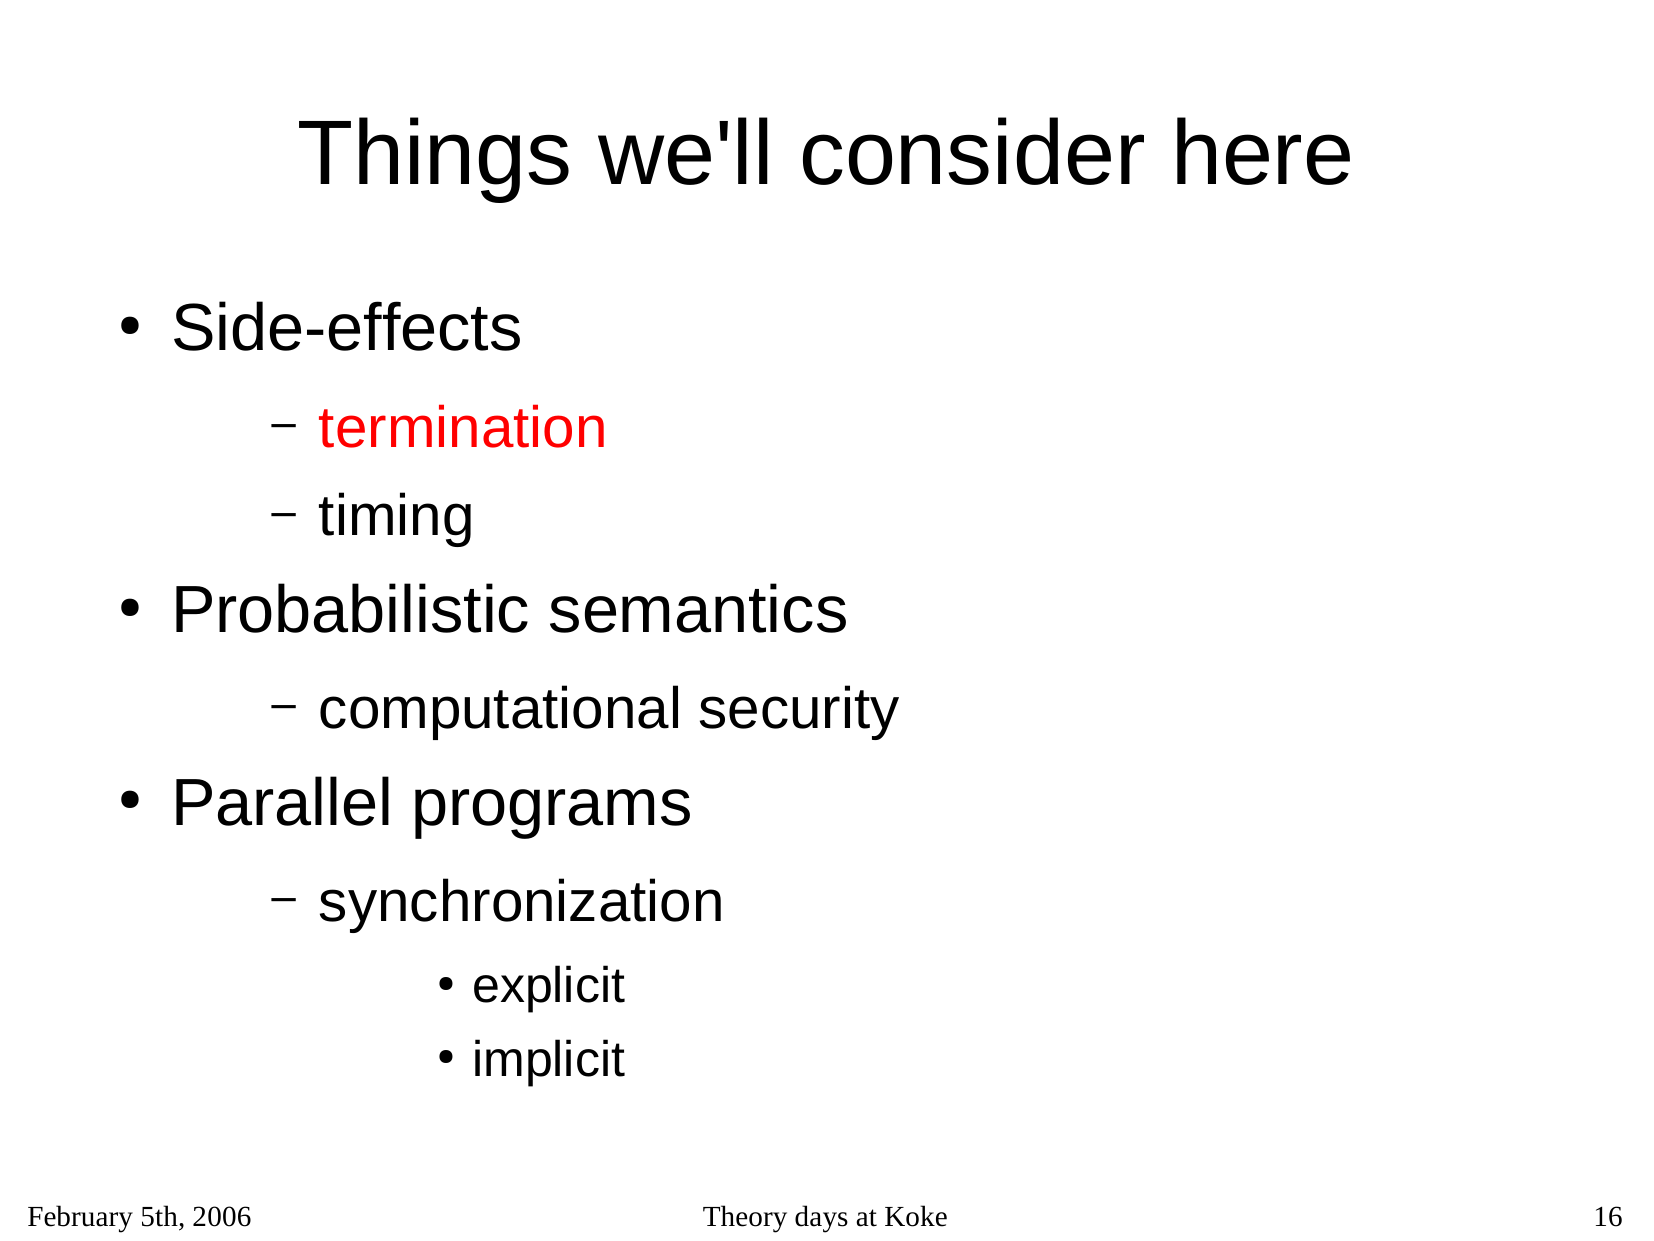

# Things we'll consider here
Side-effects
termination
timing
Probabilistic semantics
computational security
Parallel programs
synchronization
explicit
implicit
February 5th, 2006
Theory days at Koke
16